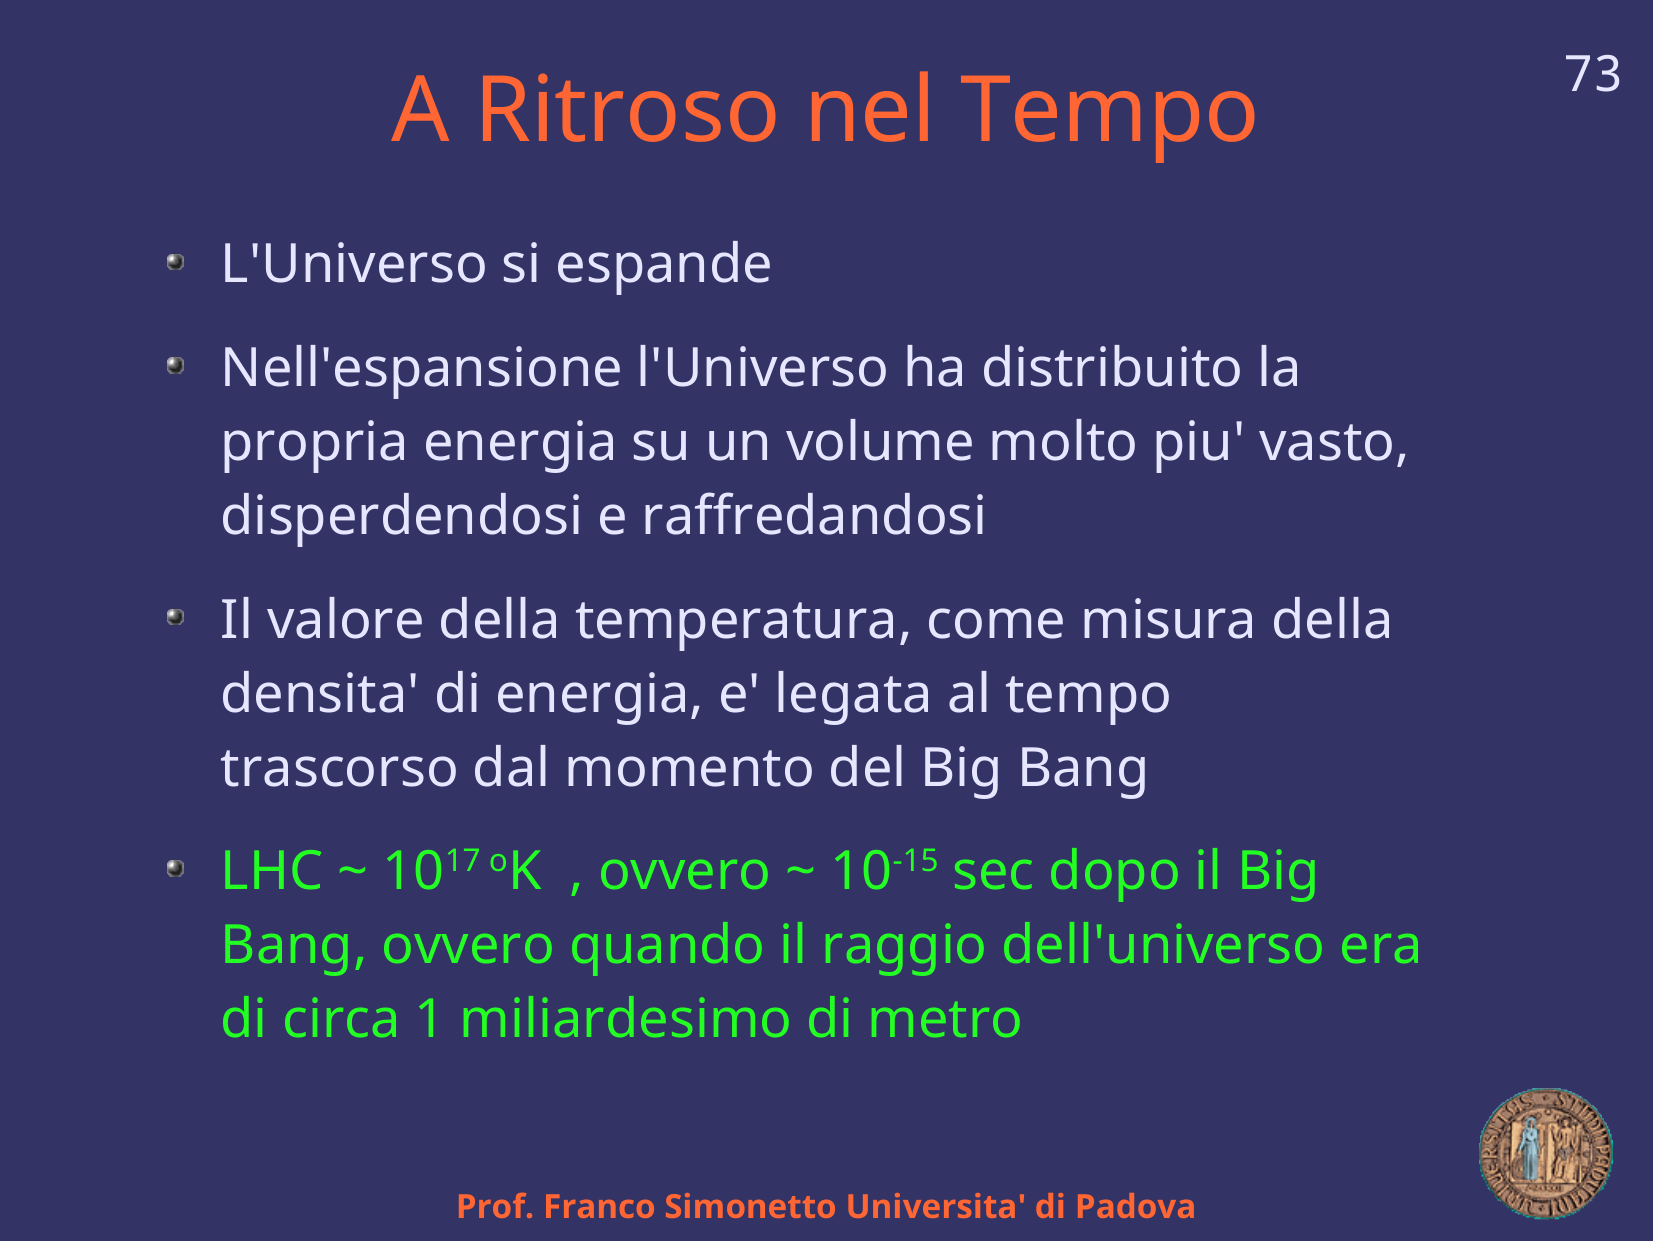

73
# A Ritroso nel Tempo
L'Universo si espande
Nell'espansione l'Universo ha distribuito la propria energia su un volume molto piu' vasto, disperdendosi e raffredandosi
Il valore della temperatura, come misura della densita' di energia, e' legata al tempo trascorso dal momento del Big Bang
LHC ~ 1017 oK , ovvero ~ 10-15 sec dopo il Big Bang, ovvero quando il raggio dell'universo era di circa 1 miliardesimo di metro